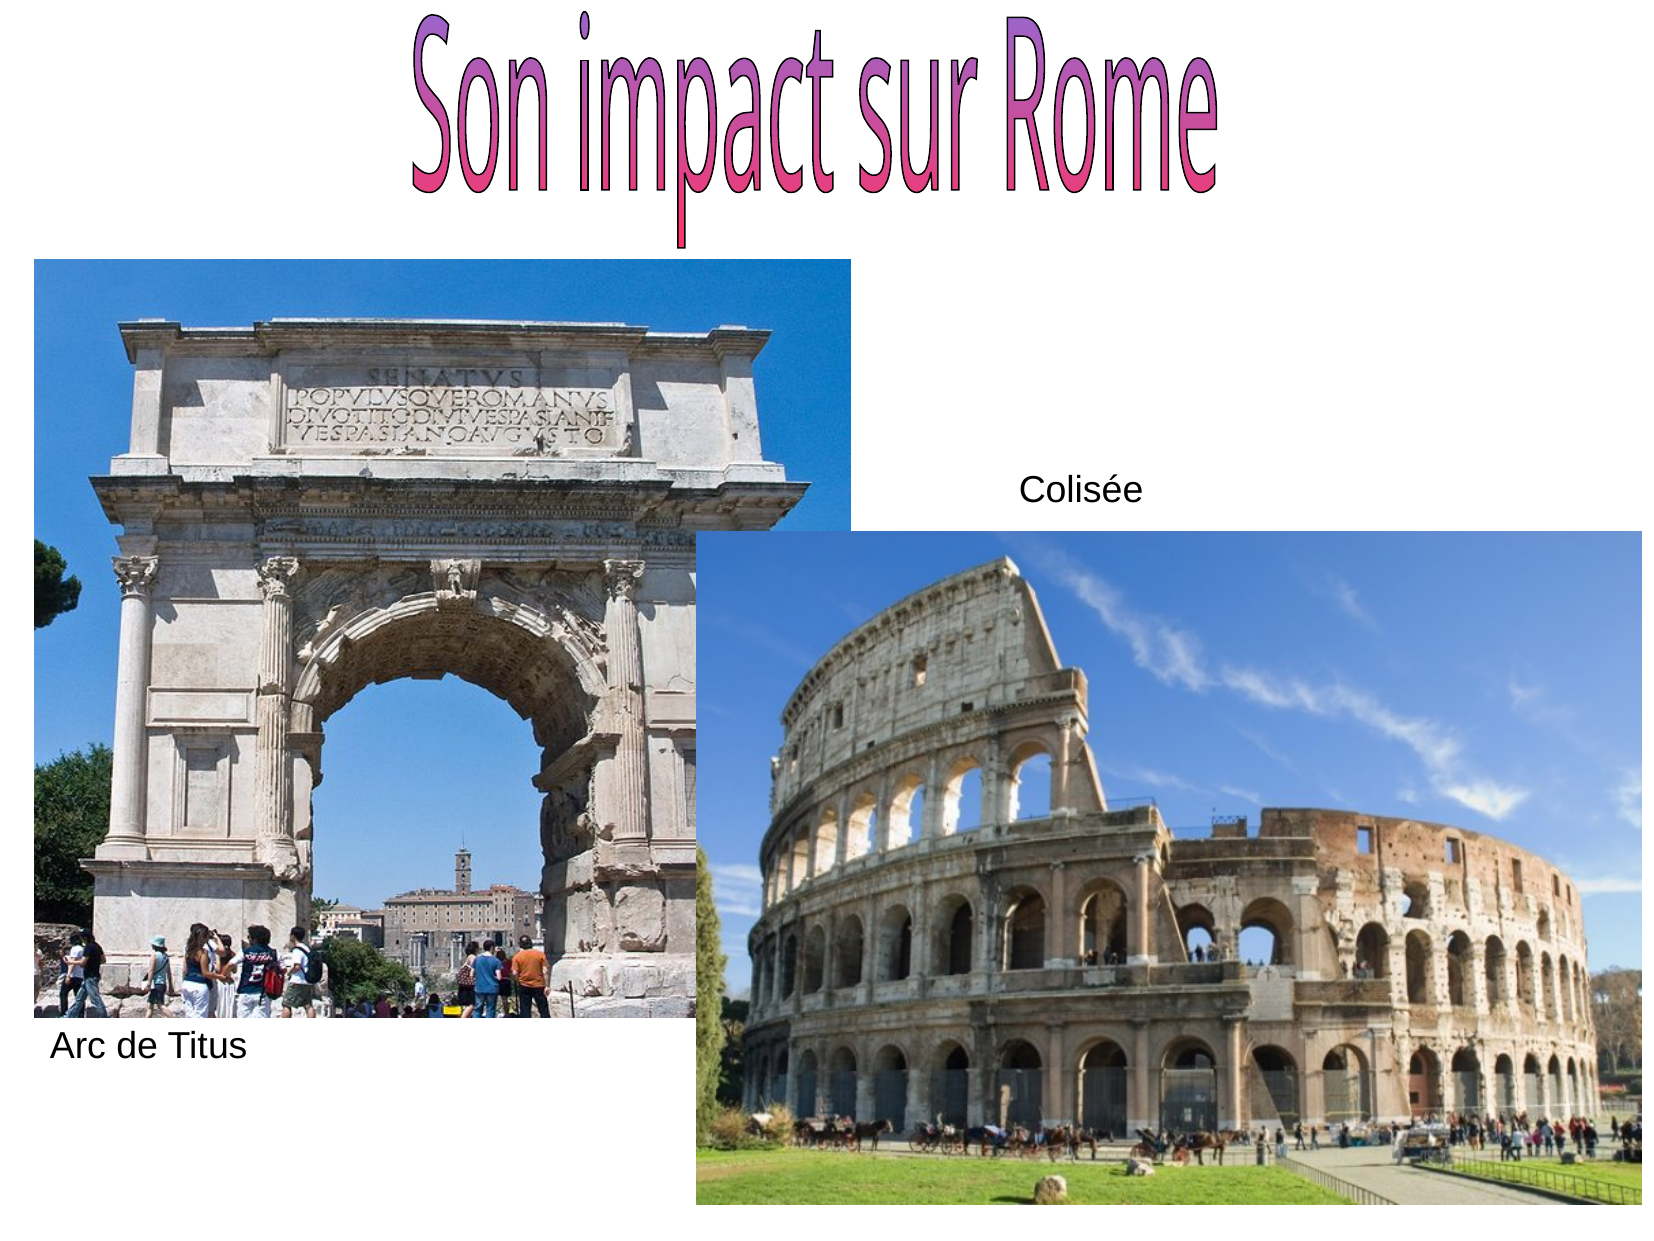

Son impact sur Rome
Colisée
Arc de Titus